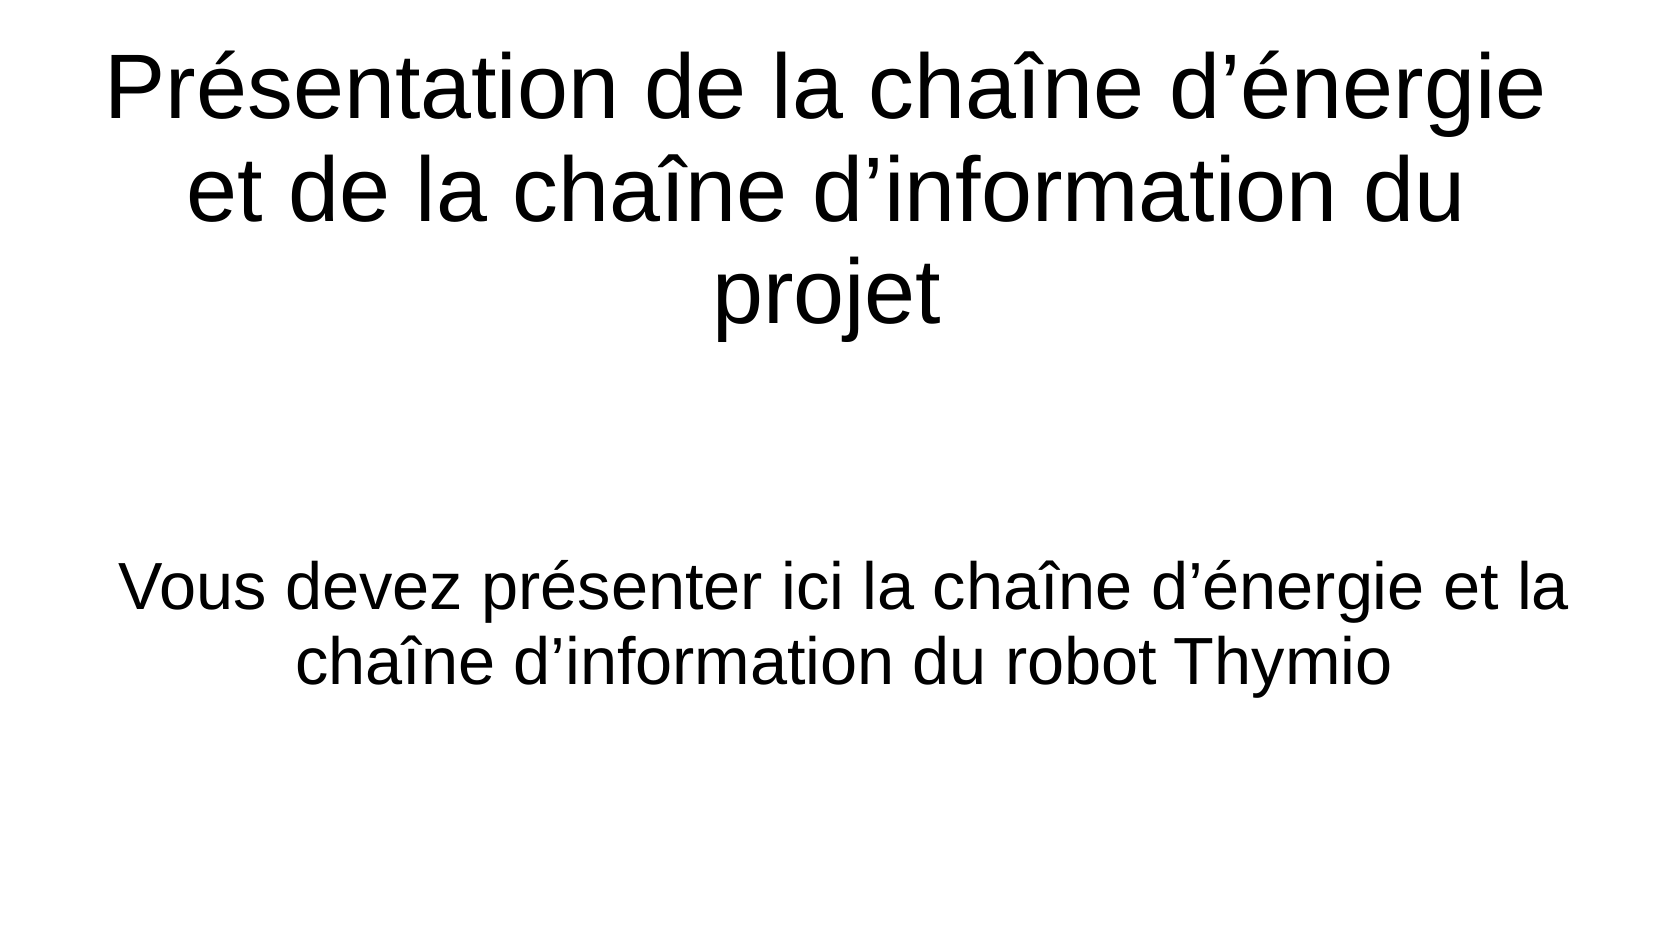

# Présentation de la chaîne d’énergie et de la chaîne d’information du projet
Vous devez présenter ici la chaîne d’énergie et la chaîne d’information du robot Thymio